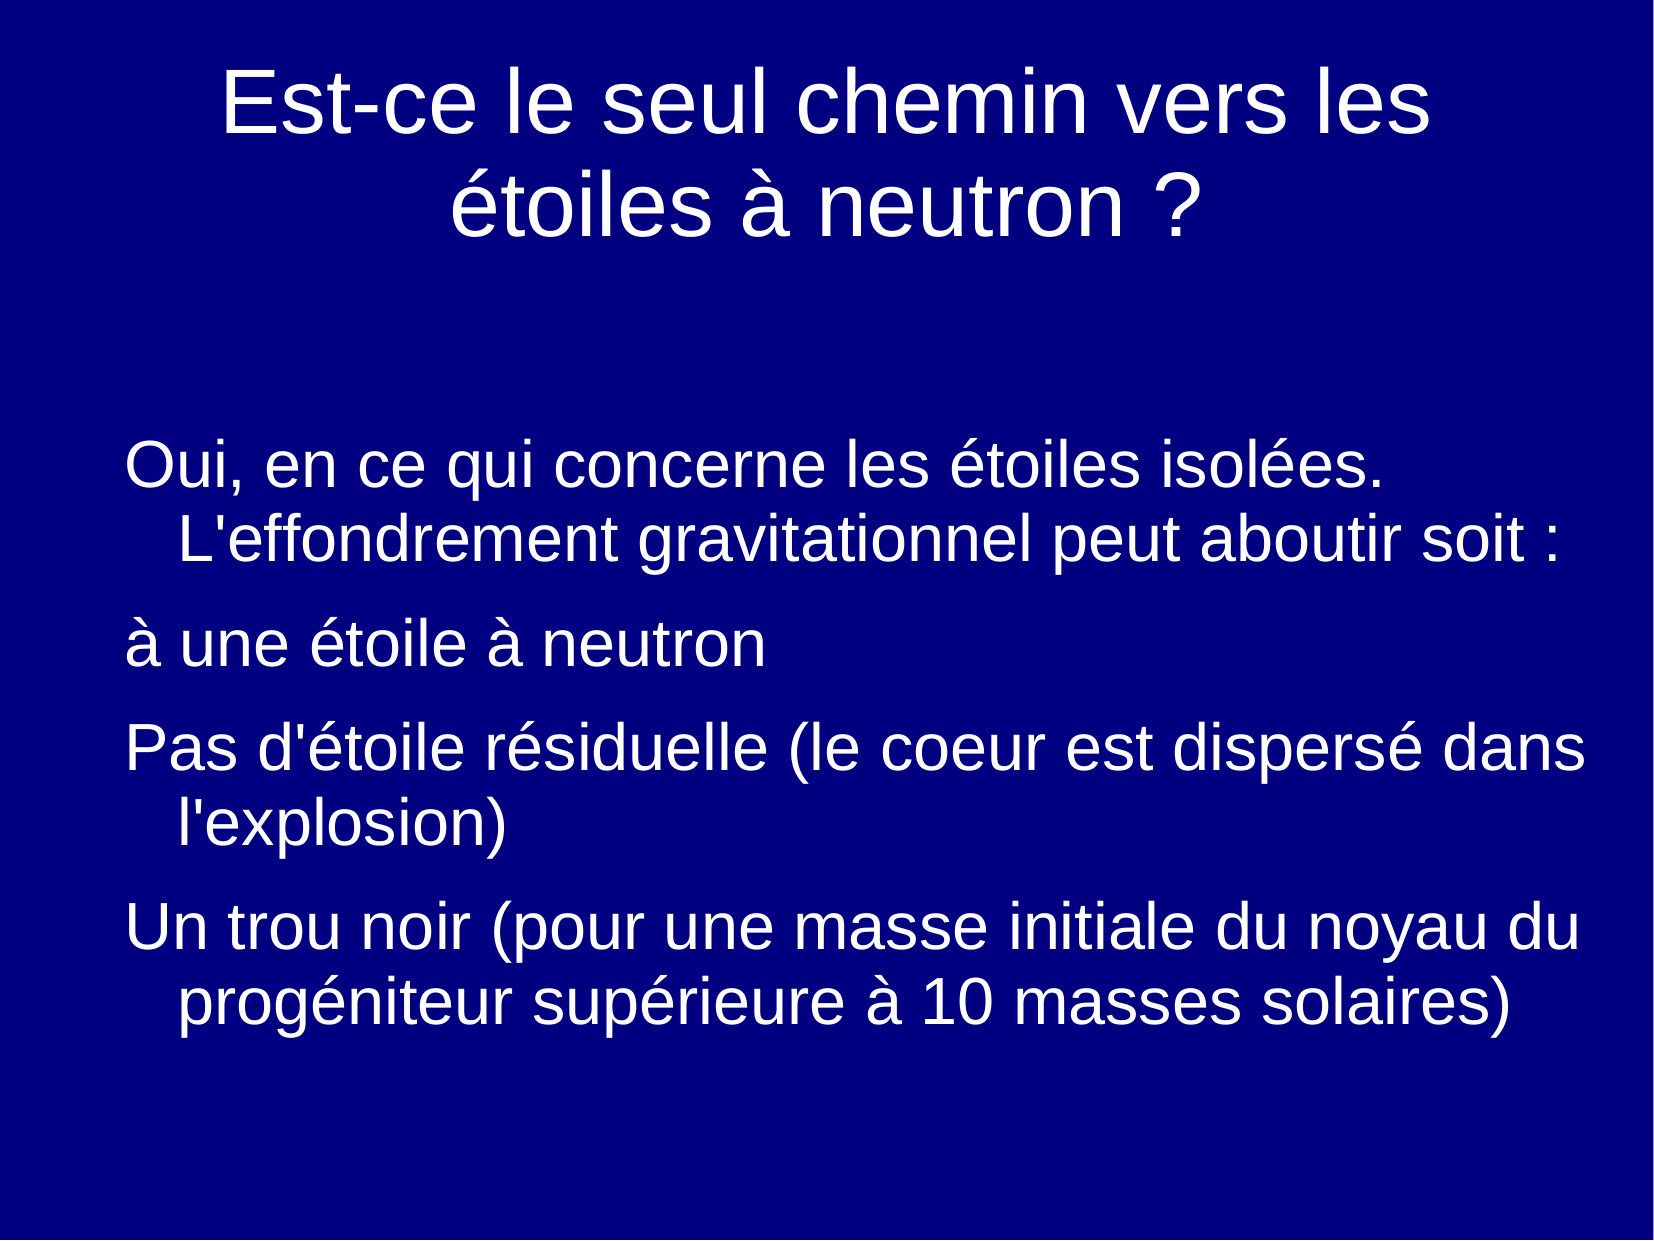

# Est-ce le seul chemin vers les étoiles à neutron ?
Oui, en ce qui concerne les étoiles isolées. L'effondrement gravitationnel peut aboutir soit :
à une étoile à neutron
Pas d'étoile résiduelle (le coeur est dispersé dans l'explosion)
Un trou noir (pour une masse initiale du noyau du progéniteur supérieure à 10 masses solaires)